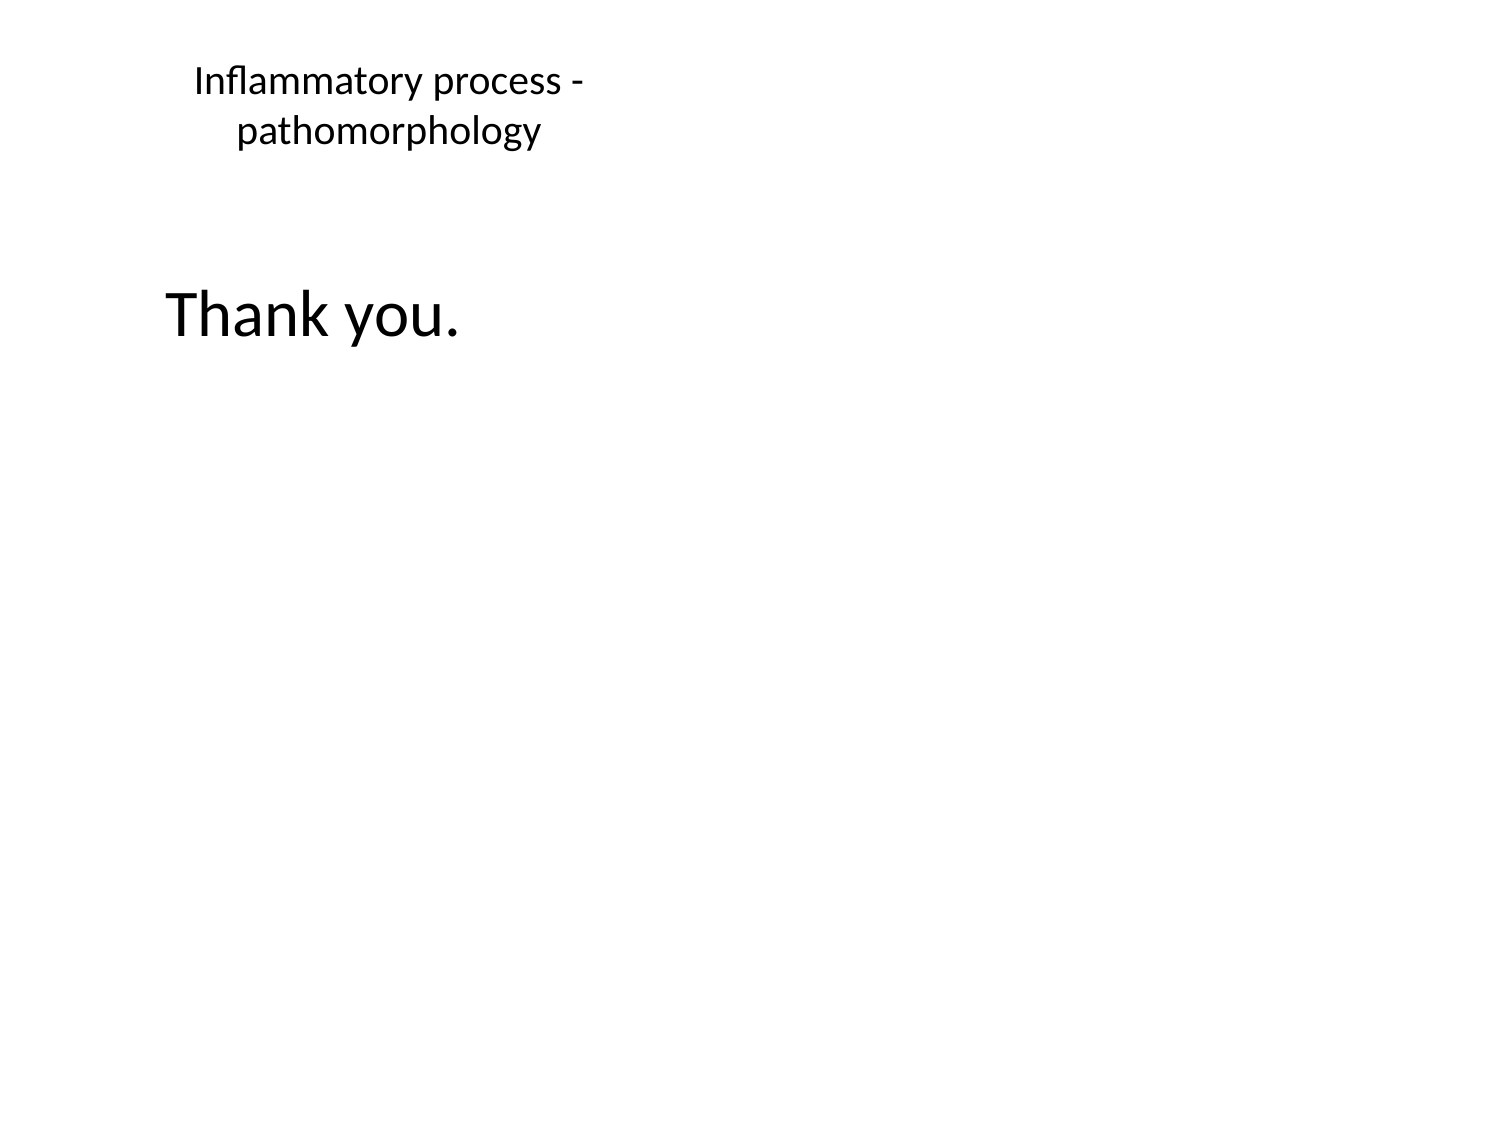

# Inflammatory process - pathomorphology
	Thank you.